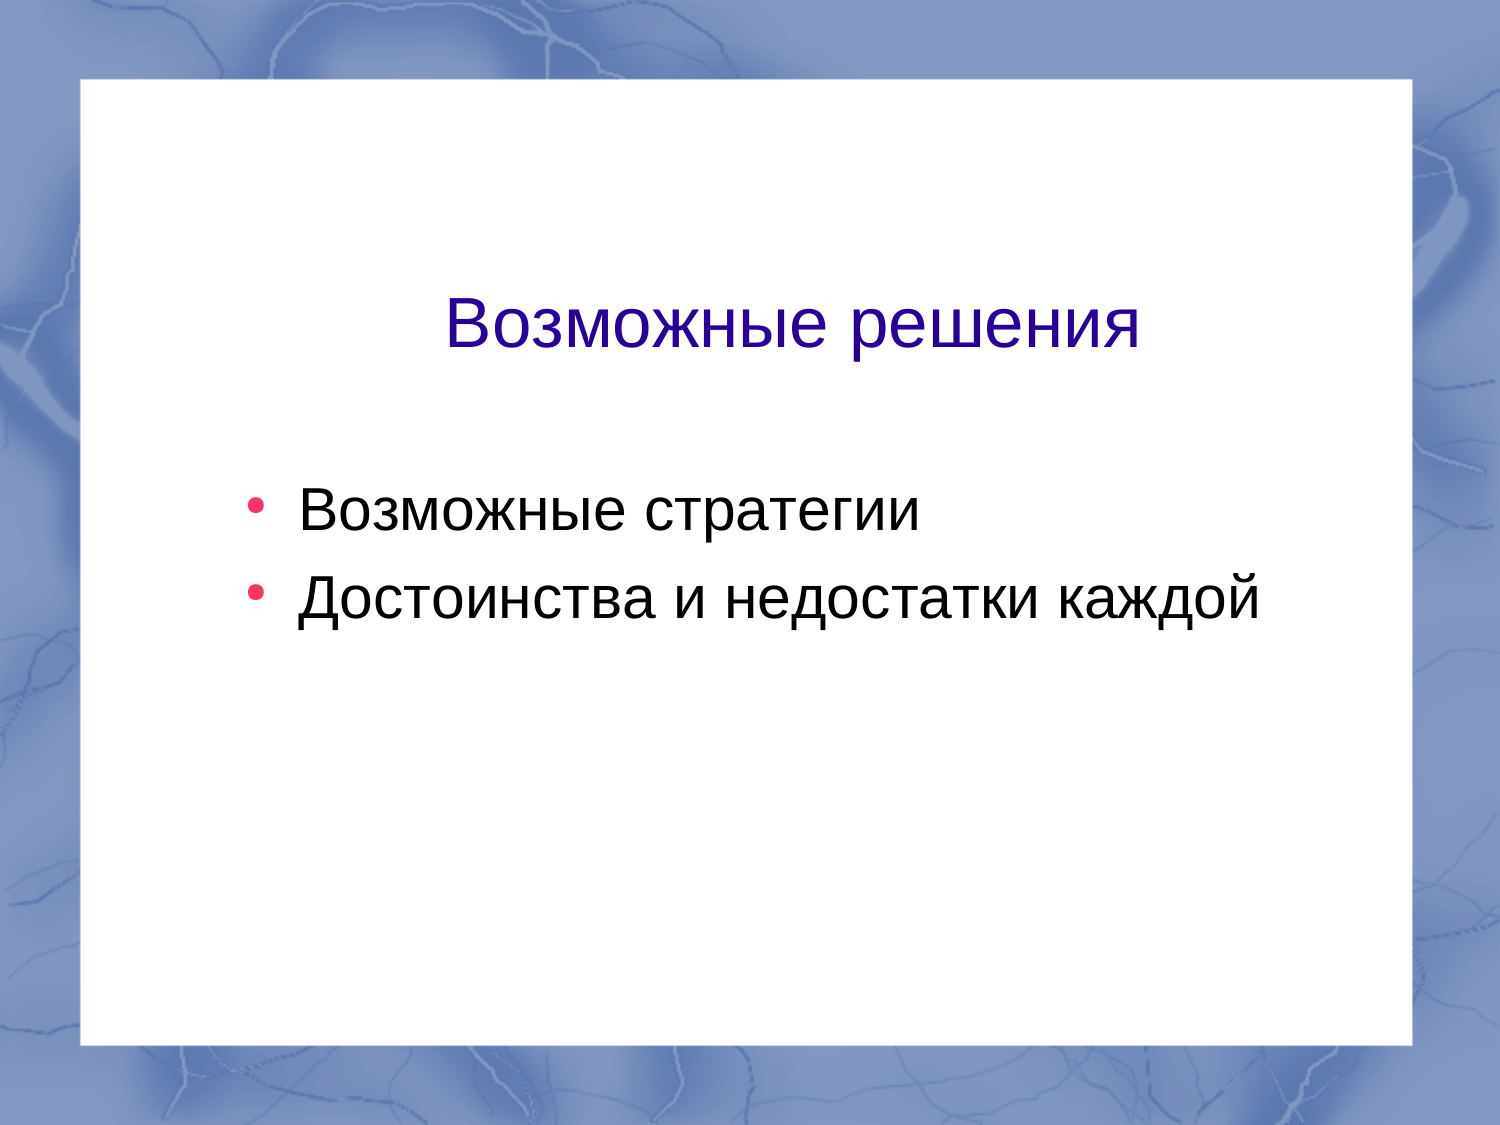

# Возможные решения
Возможные стратегии
Достоинства и недостатки каждой